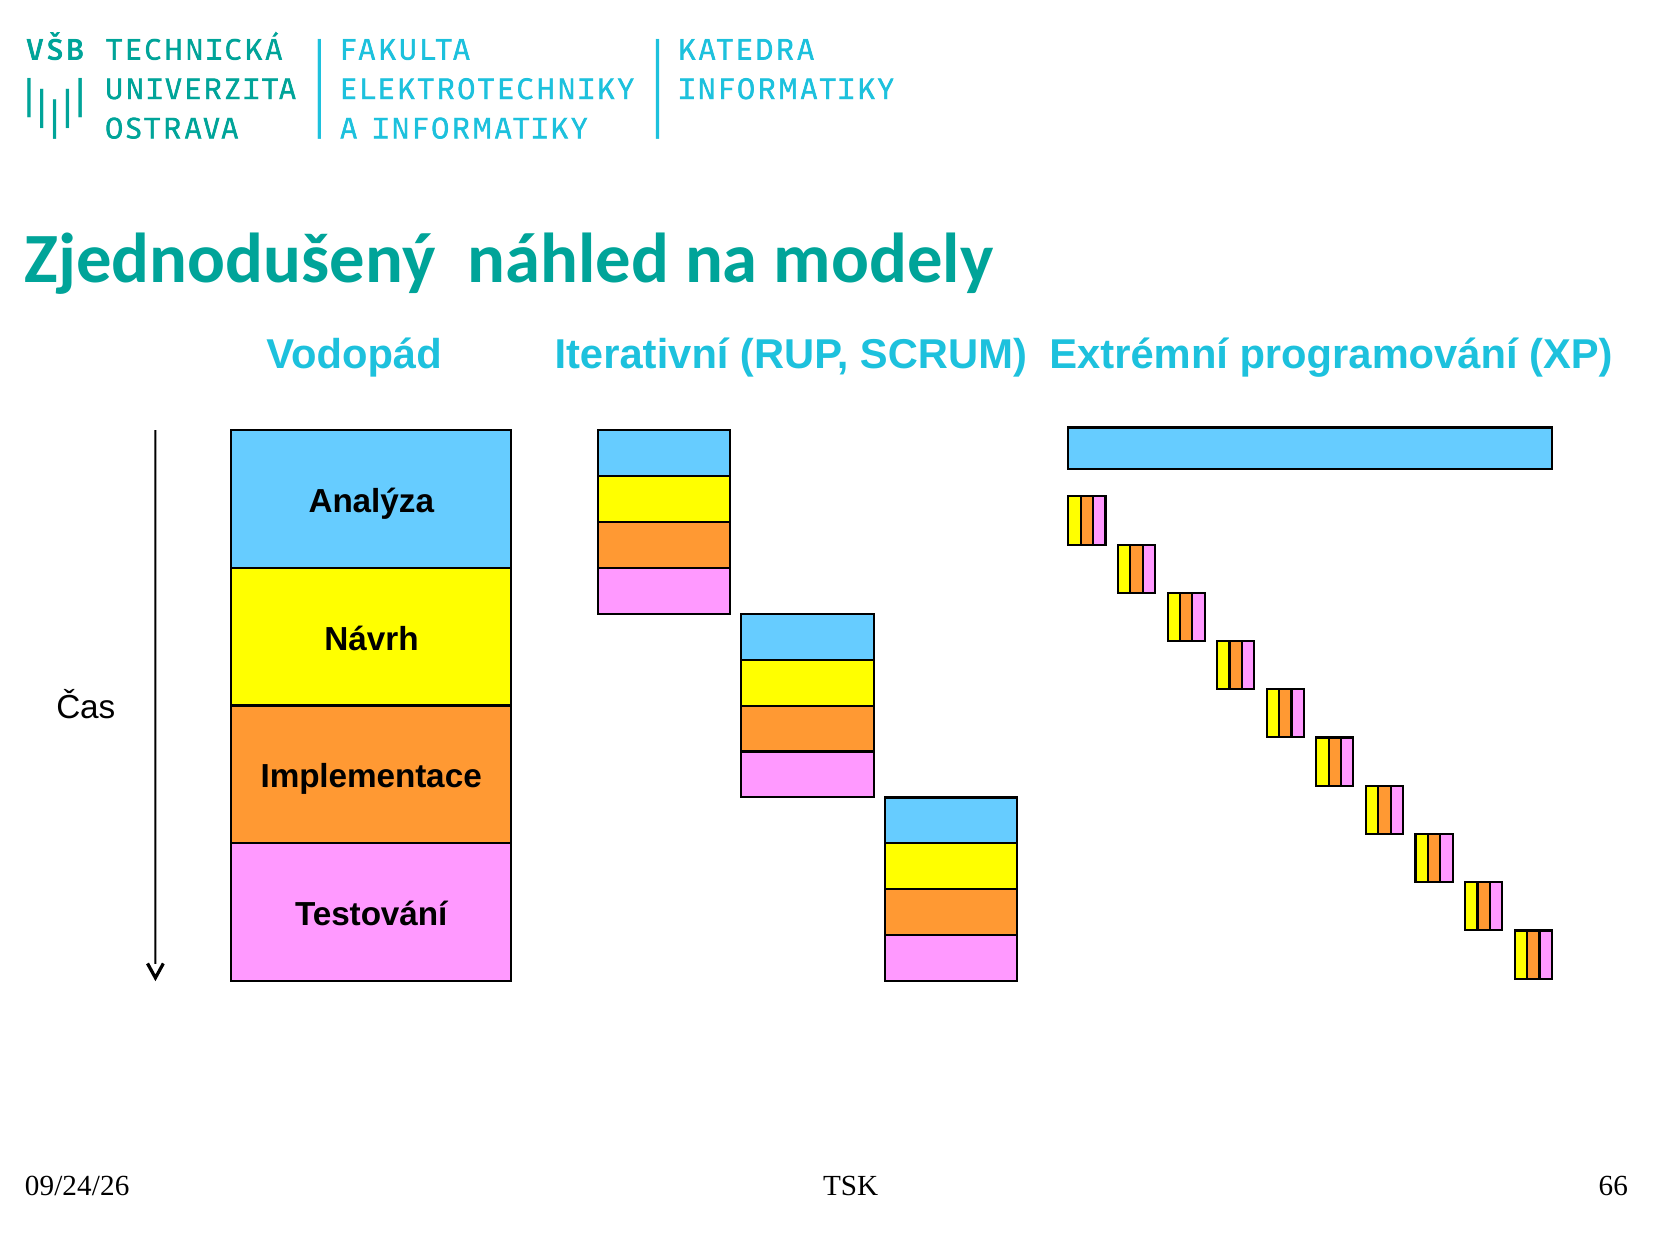

# Zjednodušený náhled na modely
Vodopád
Iterativní (RUP, SCRUM)
Extrémní programování (XP)
Analýza
Návrh
Čas
Implementace
Testování
TSK
66